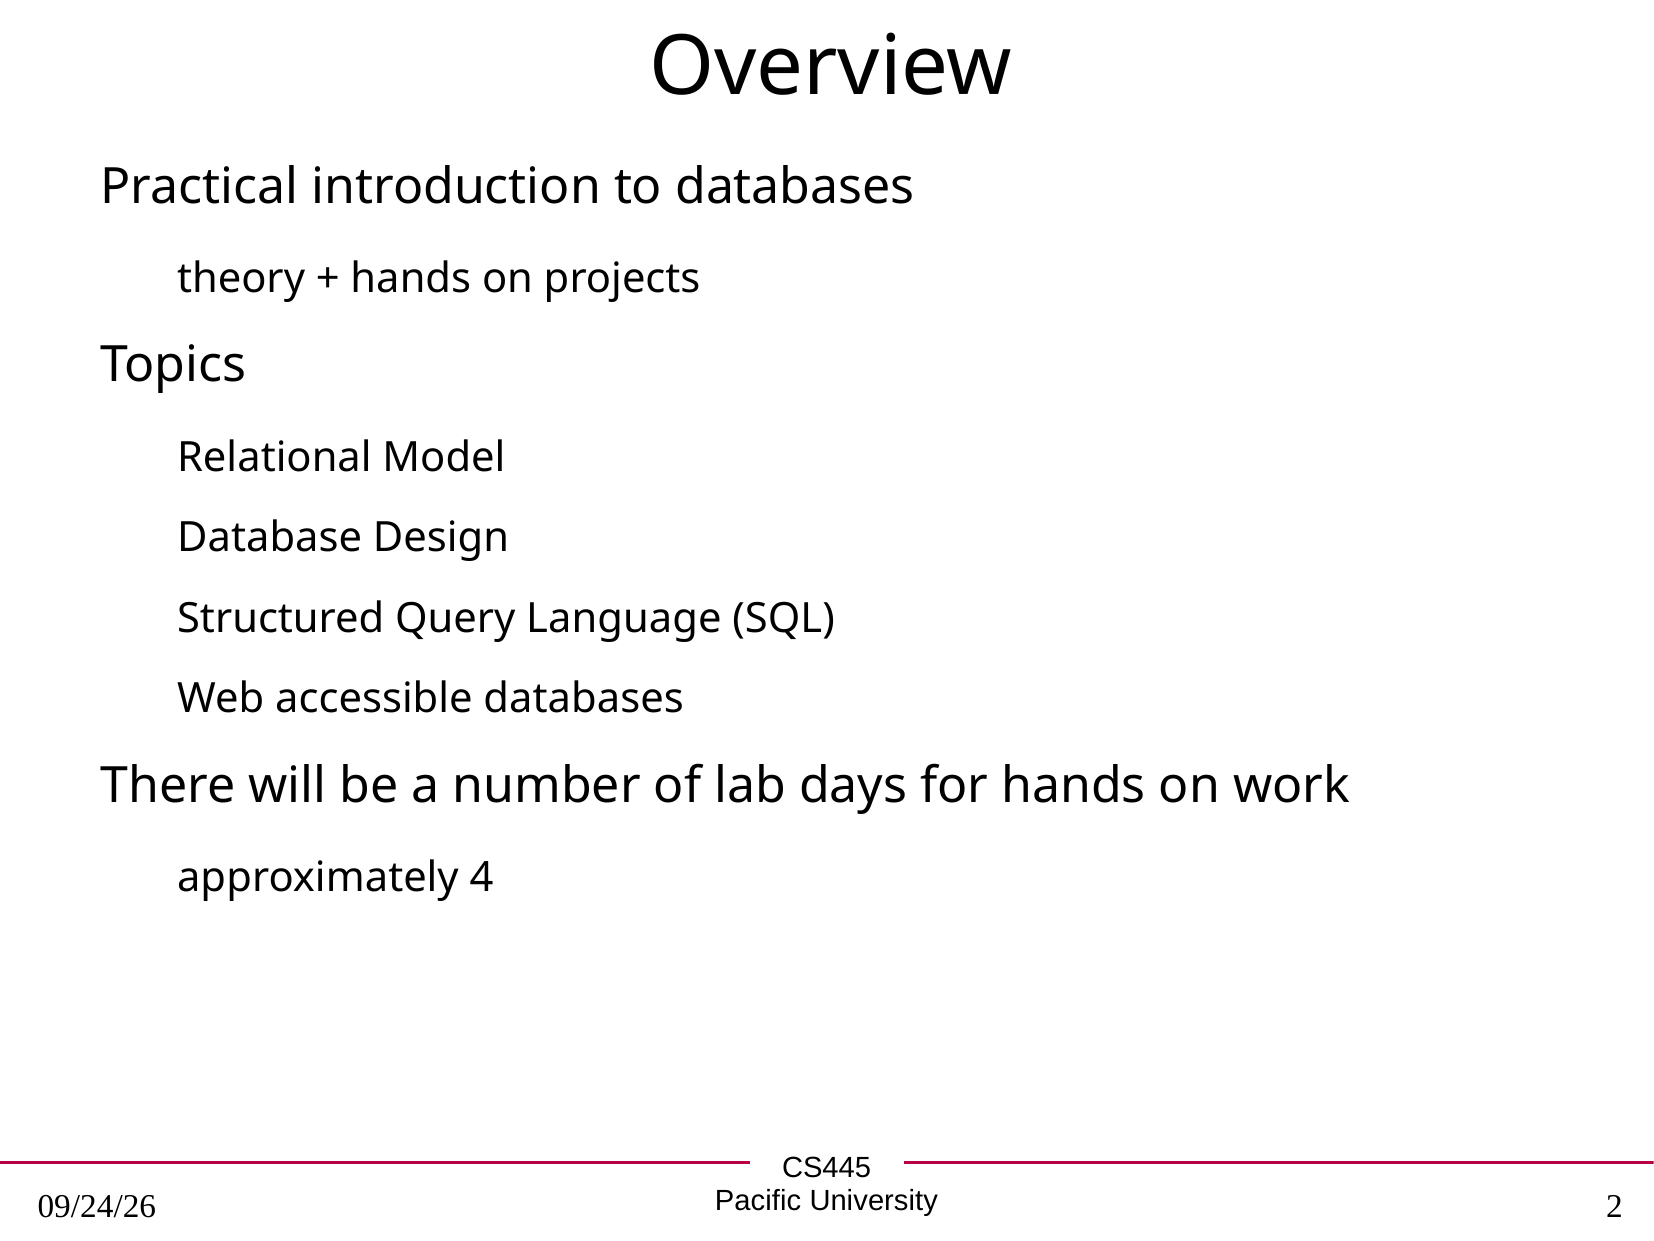

# Overview
Practical introduction to databases
theory + hands on projects
Topics
Relational Model
Database Design
Structured Query Language (SQL)
Web accessible databases
There will be a number of lab days for hands on work
approximately 4